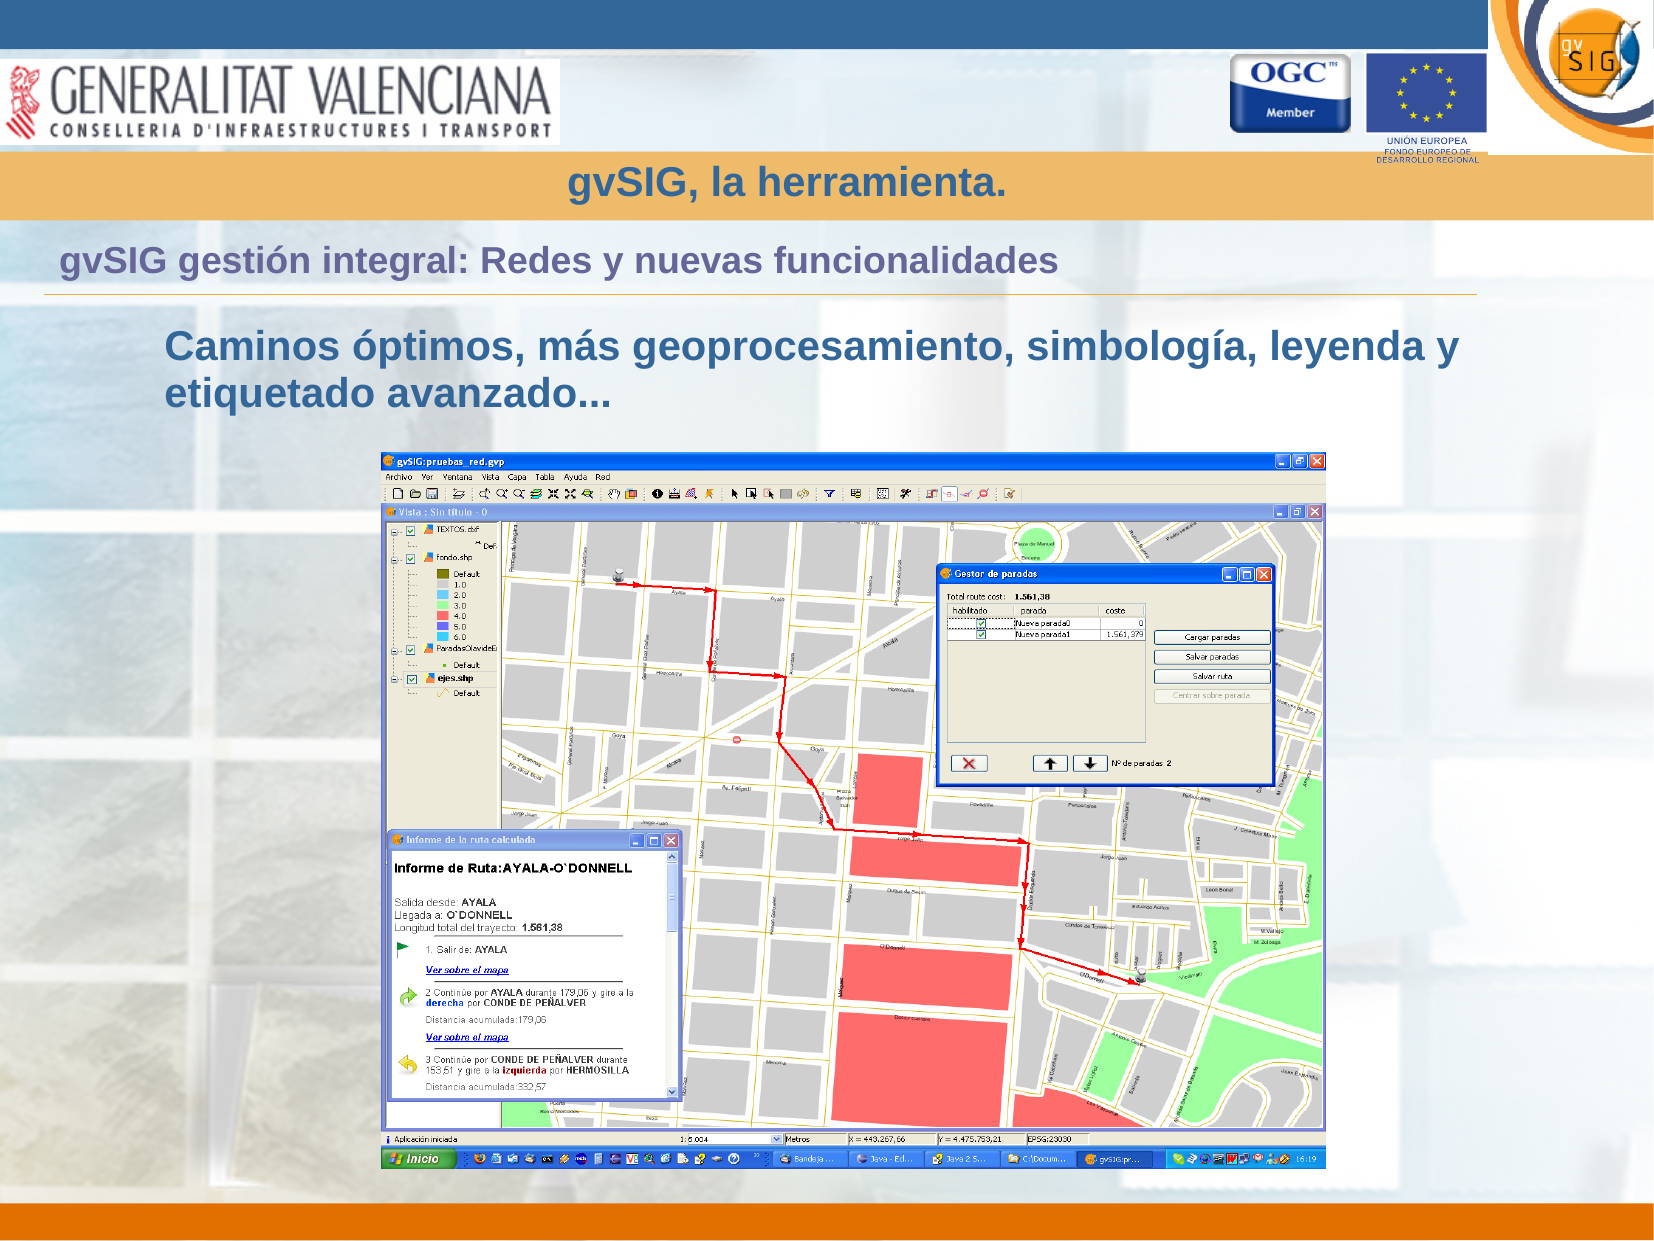

gvSIG, la herramienta.
gvSIG gestión integral: Redes y nuevas funcionalidades
Caminos óptimos, más geoprocesamiento, simbología, leyenda y etiquetado avanzado...